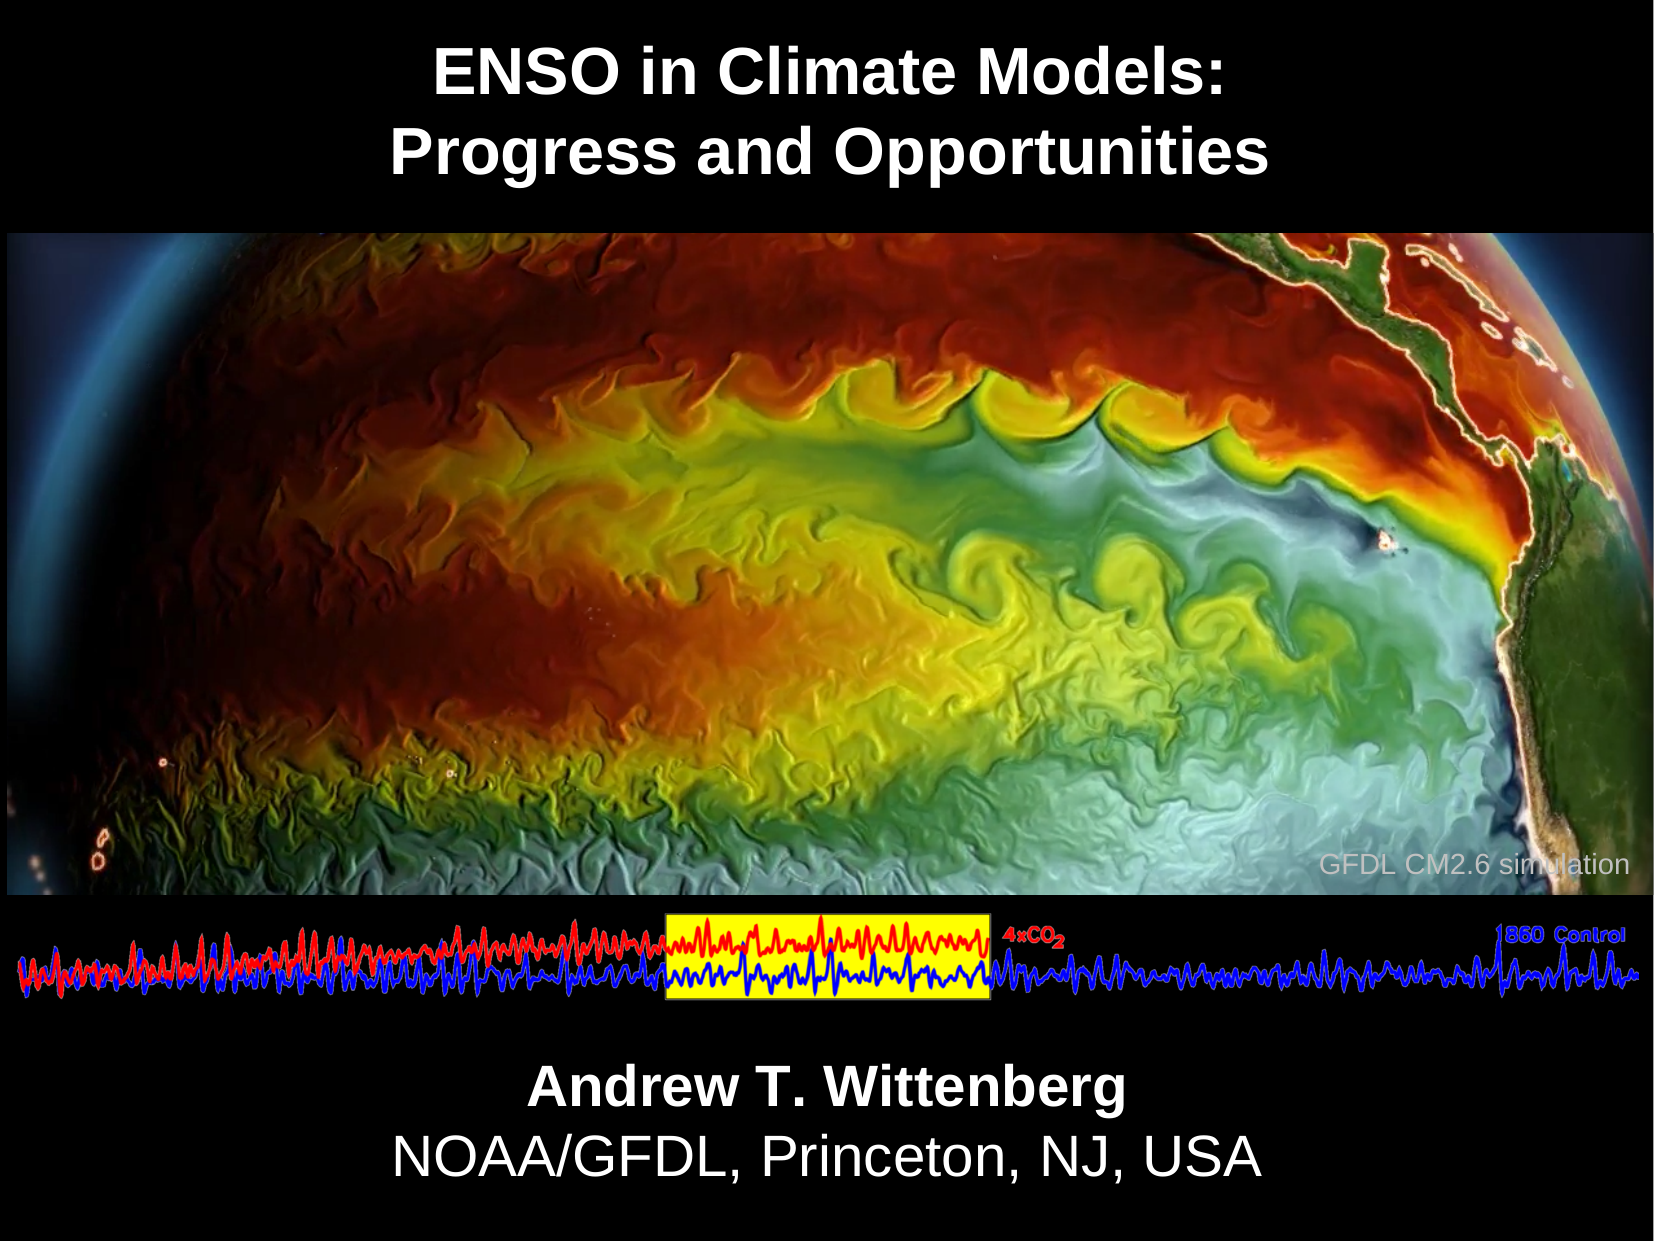

ENSO in Climate Models:
Progress and Opportunities
GFDL CM2.6 simulation
Andrew T. Wittenberg
NOAA/GFDL, Princeton, NJ, USA